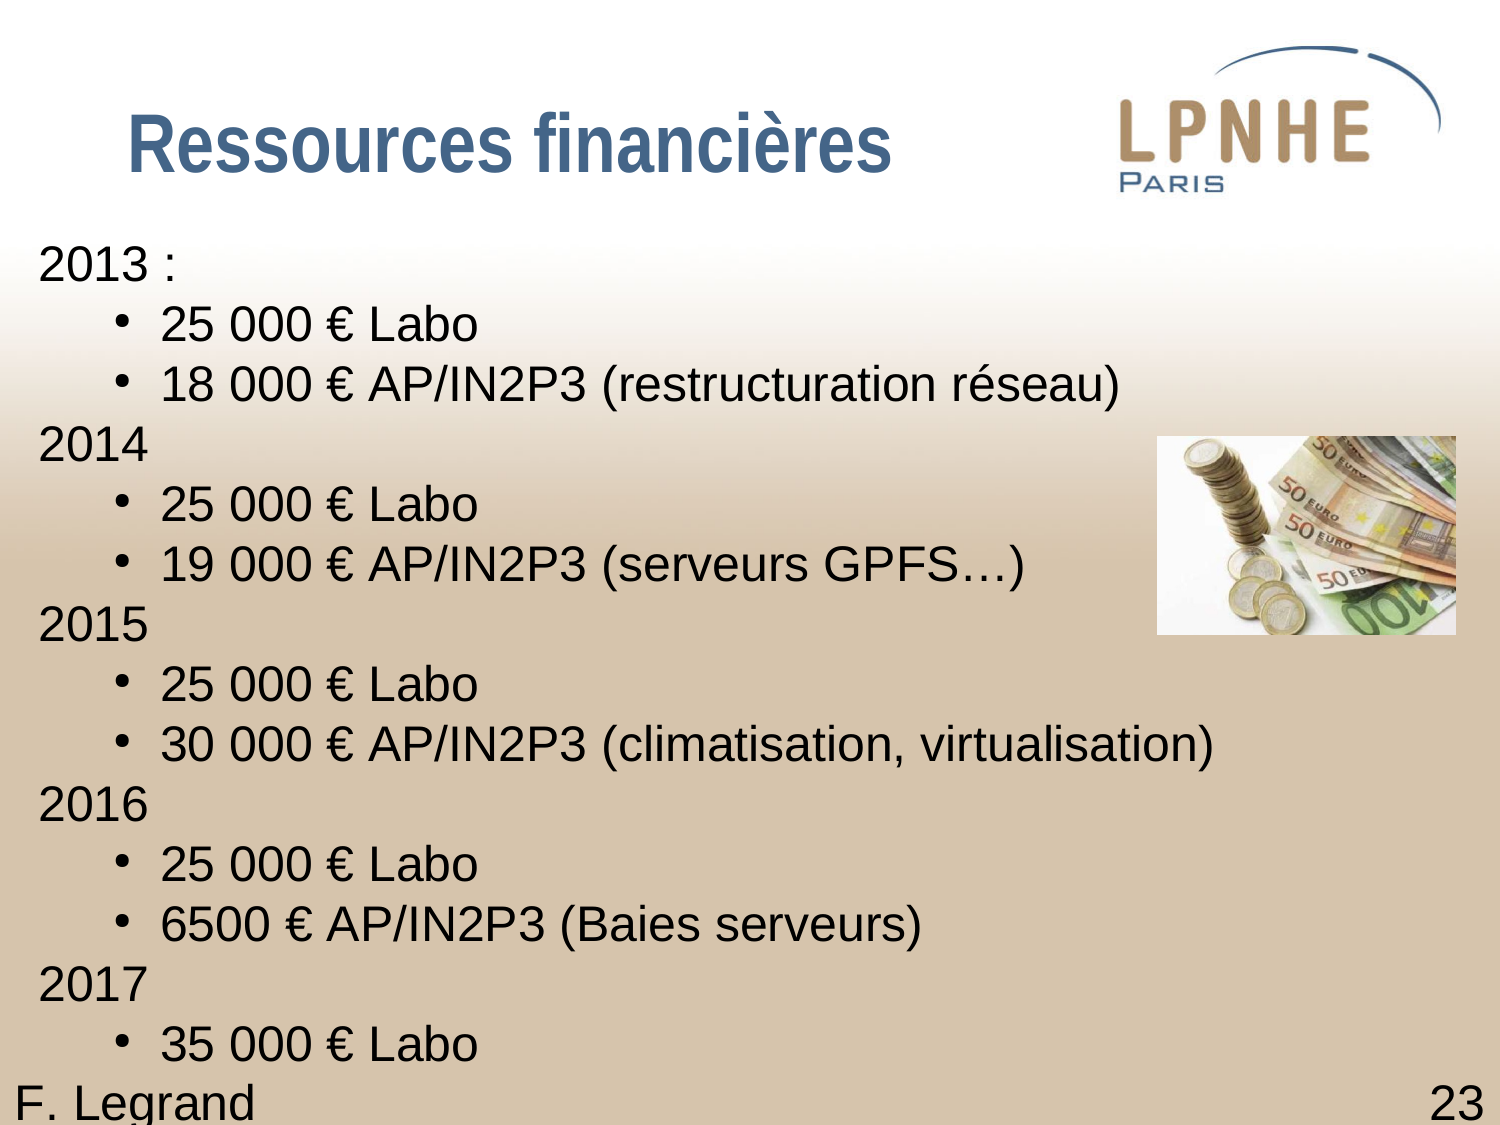

# Ressources financières
2013 :
25 000 € Labo
18 000 € AP/IN2P3 (restructuration réseau)
2014
25 000 € Labo
19 000 € AP/IN2P3 (serveurs GPFS…)
2015
25 000 € Labo
30 000 € AP/IN2P3 (climatisation, virtualisation)
2016
25 000 € Labo
6500 € AP/IN2P3 (Baies serveurs)
2017
35 000 € Labo
23